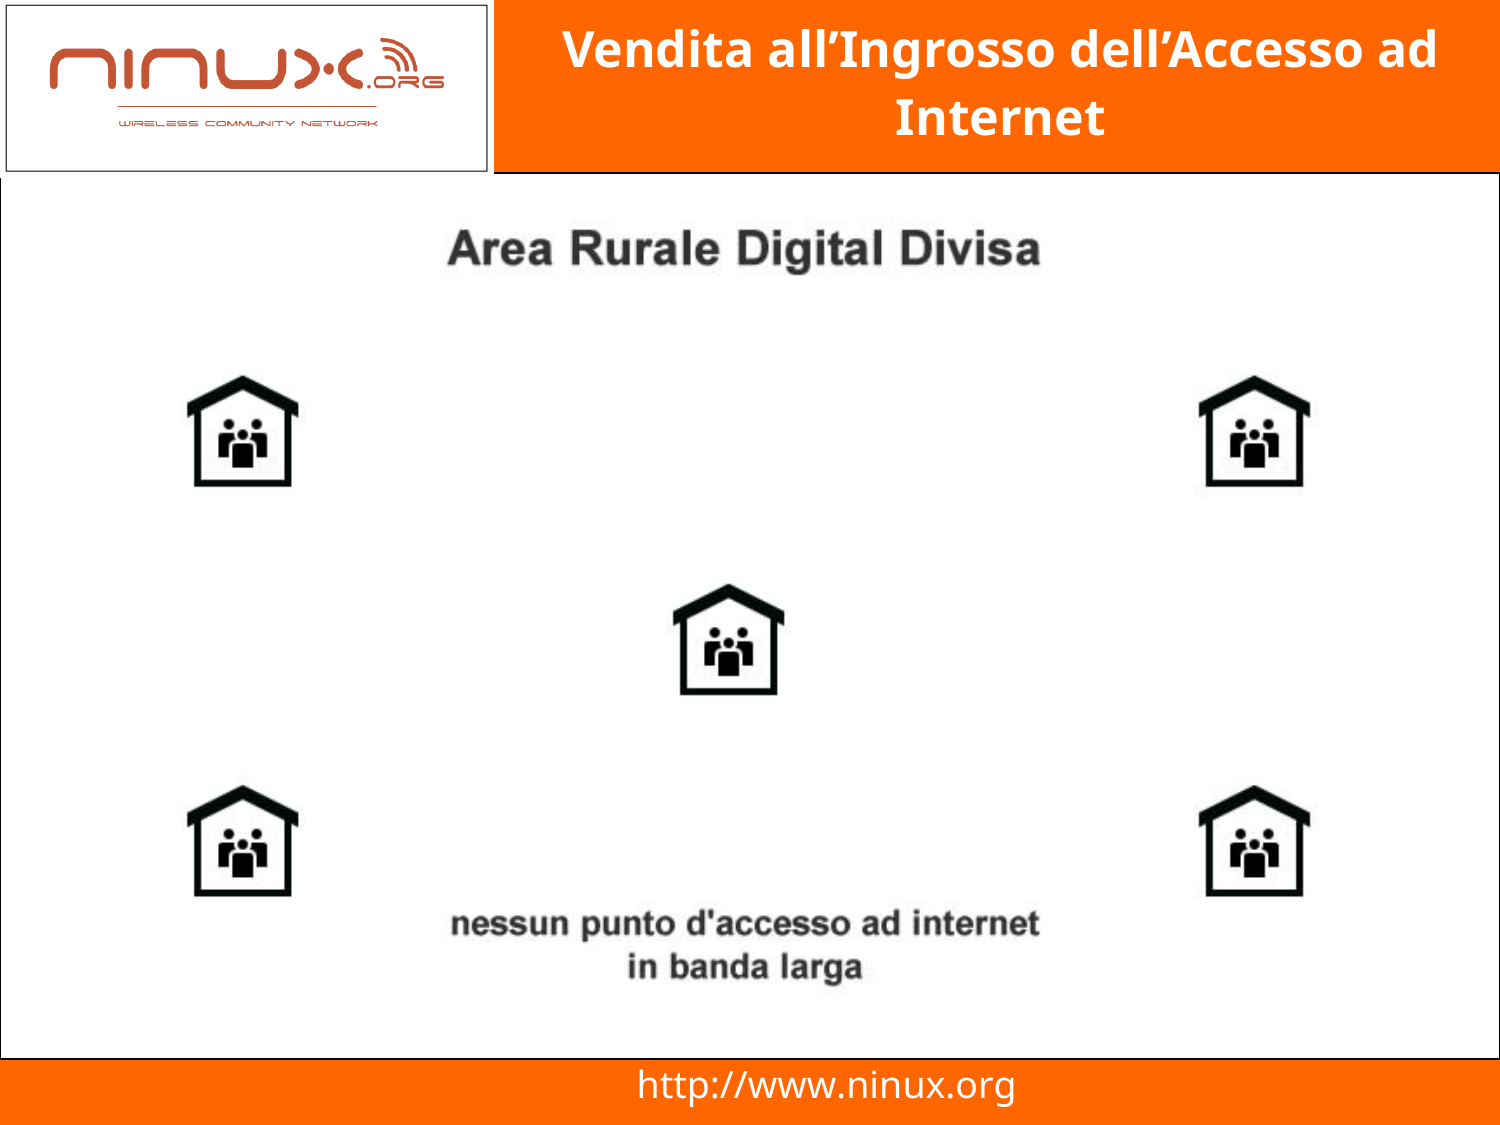

Vendita all’Ingrosso dell’Accesso ad Internet
#
http://www.ninux.org